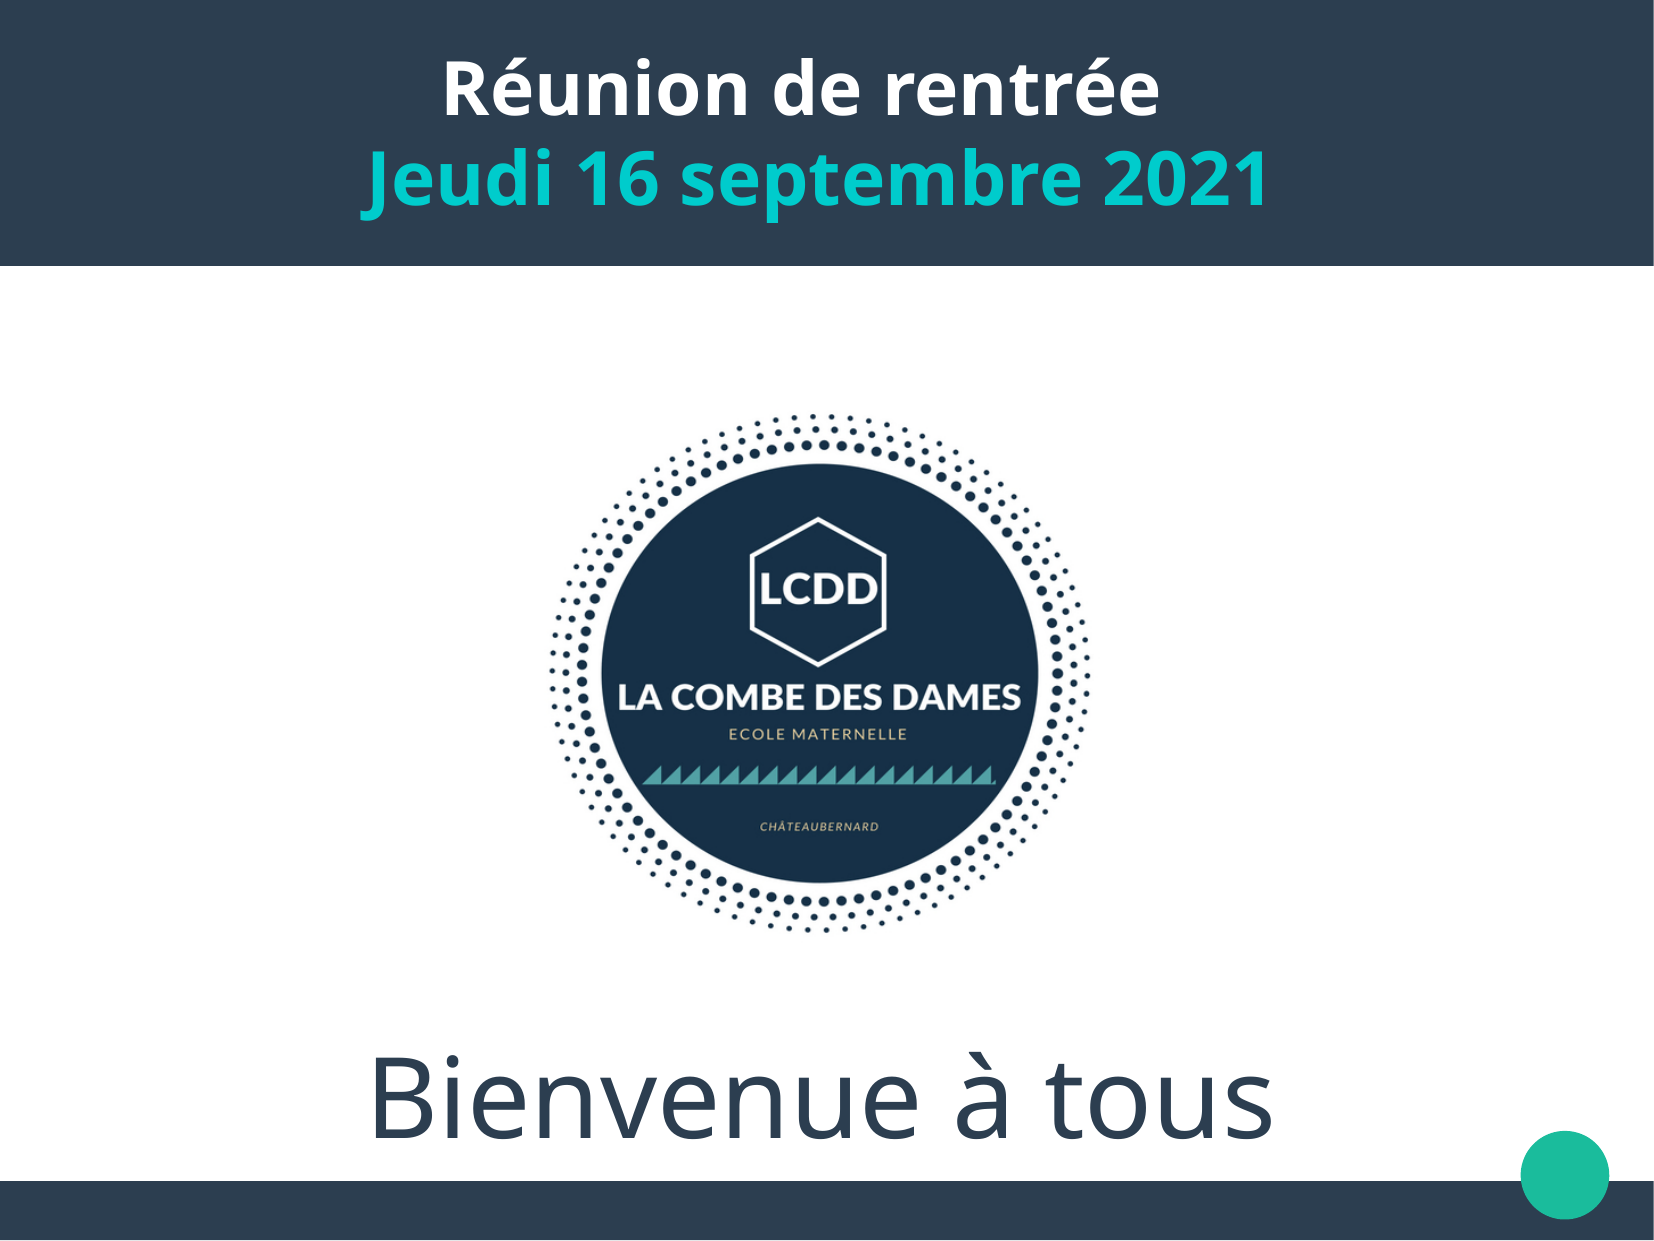

# Réunion de rentrée Jeudi 16 septembre 2021
Bienvenue à tous